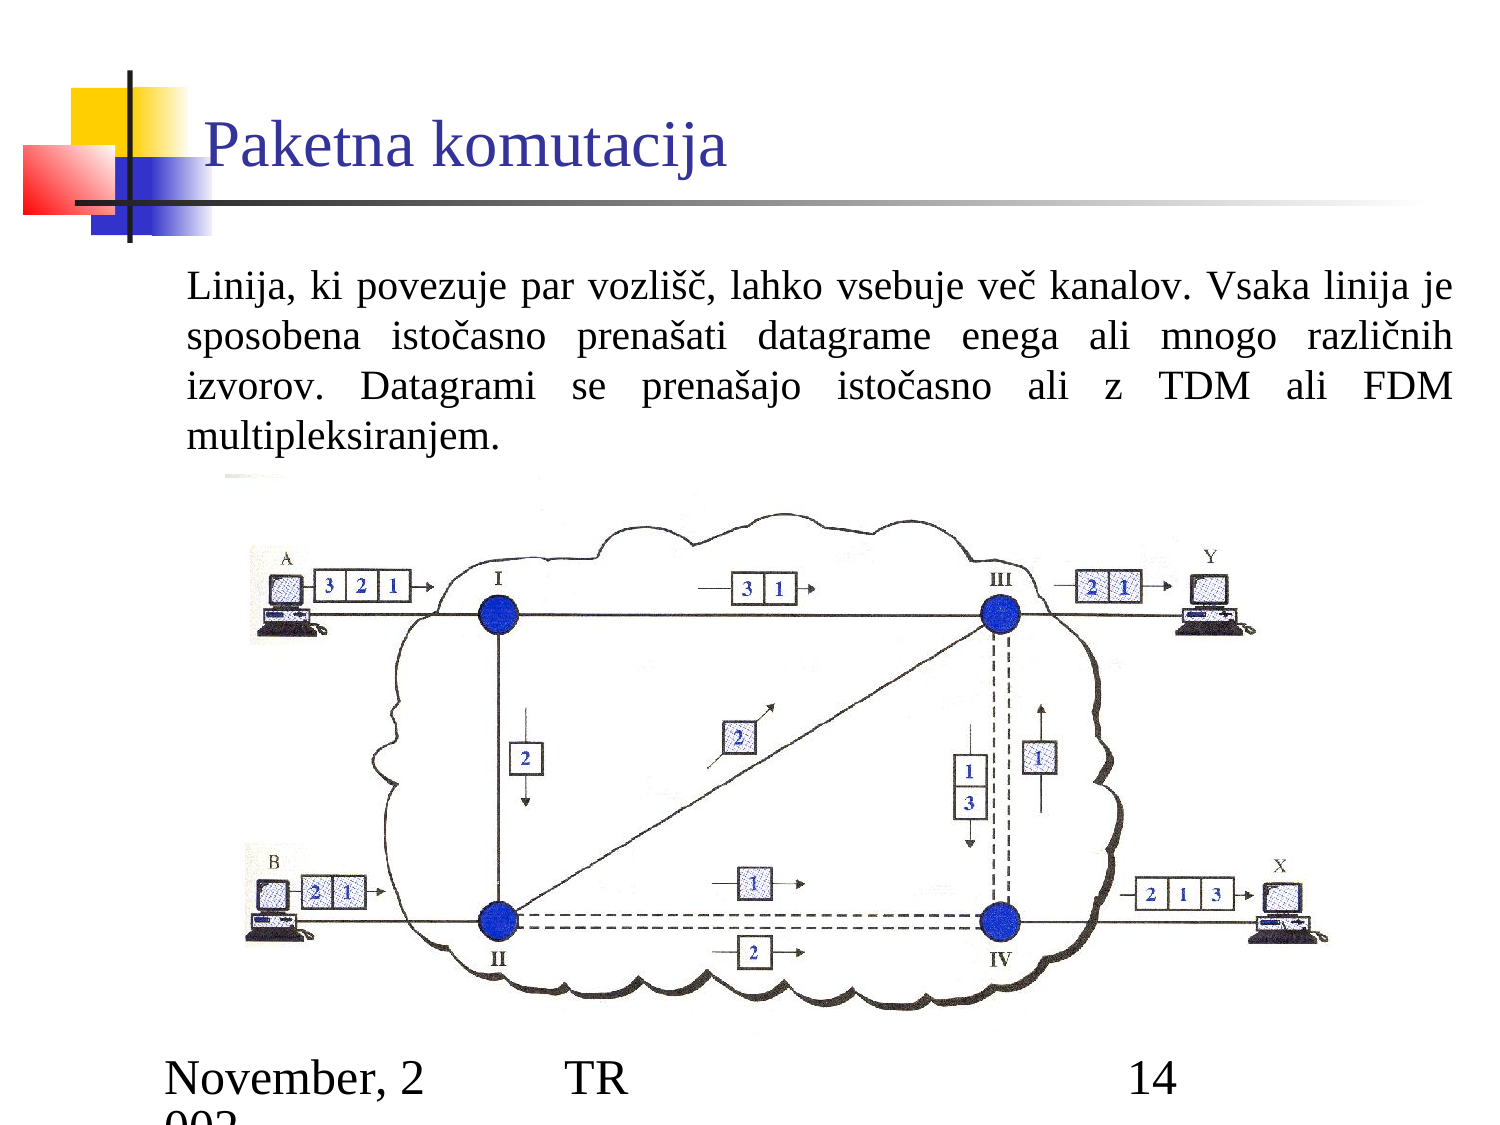

# Paketna komutacija
	Linija, ki povezuje par vozlišč, lahko vsebuje več kanalov. Vsaka linija je sposobena istočasno prenašati datagrame enega ali mnogo različnih izvorov. Datagrami se prenašajo istočasno ali z TDM ali FDM multipleksiranjem.
November, 2002
TR
14